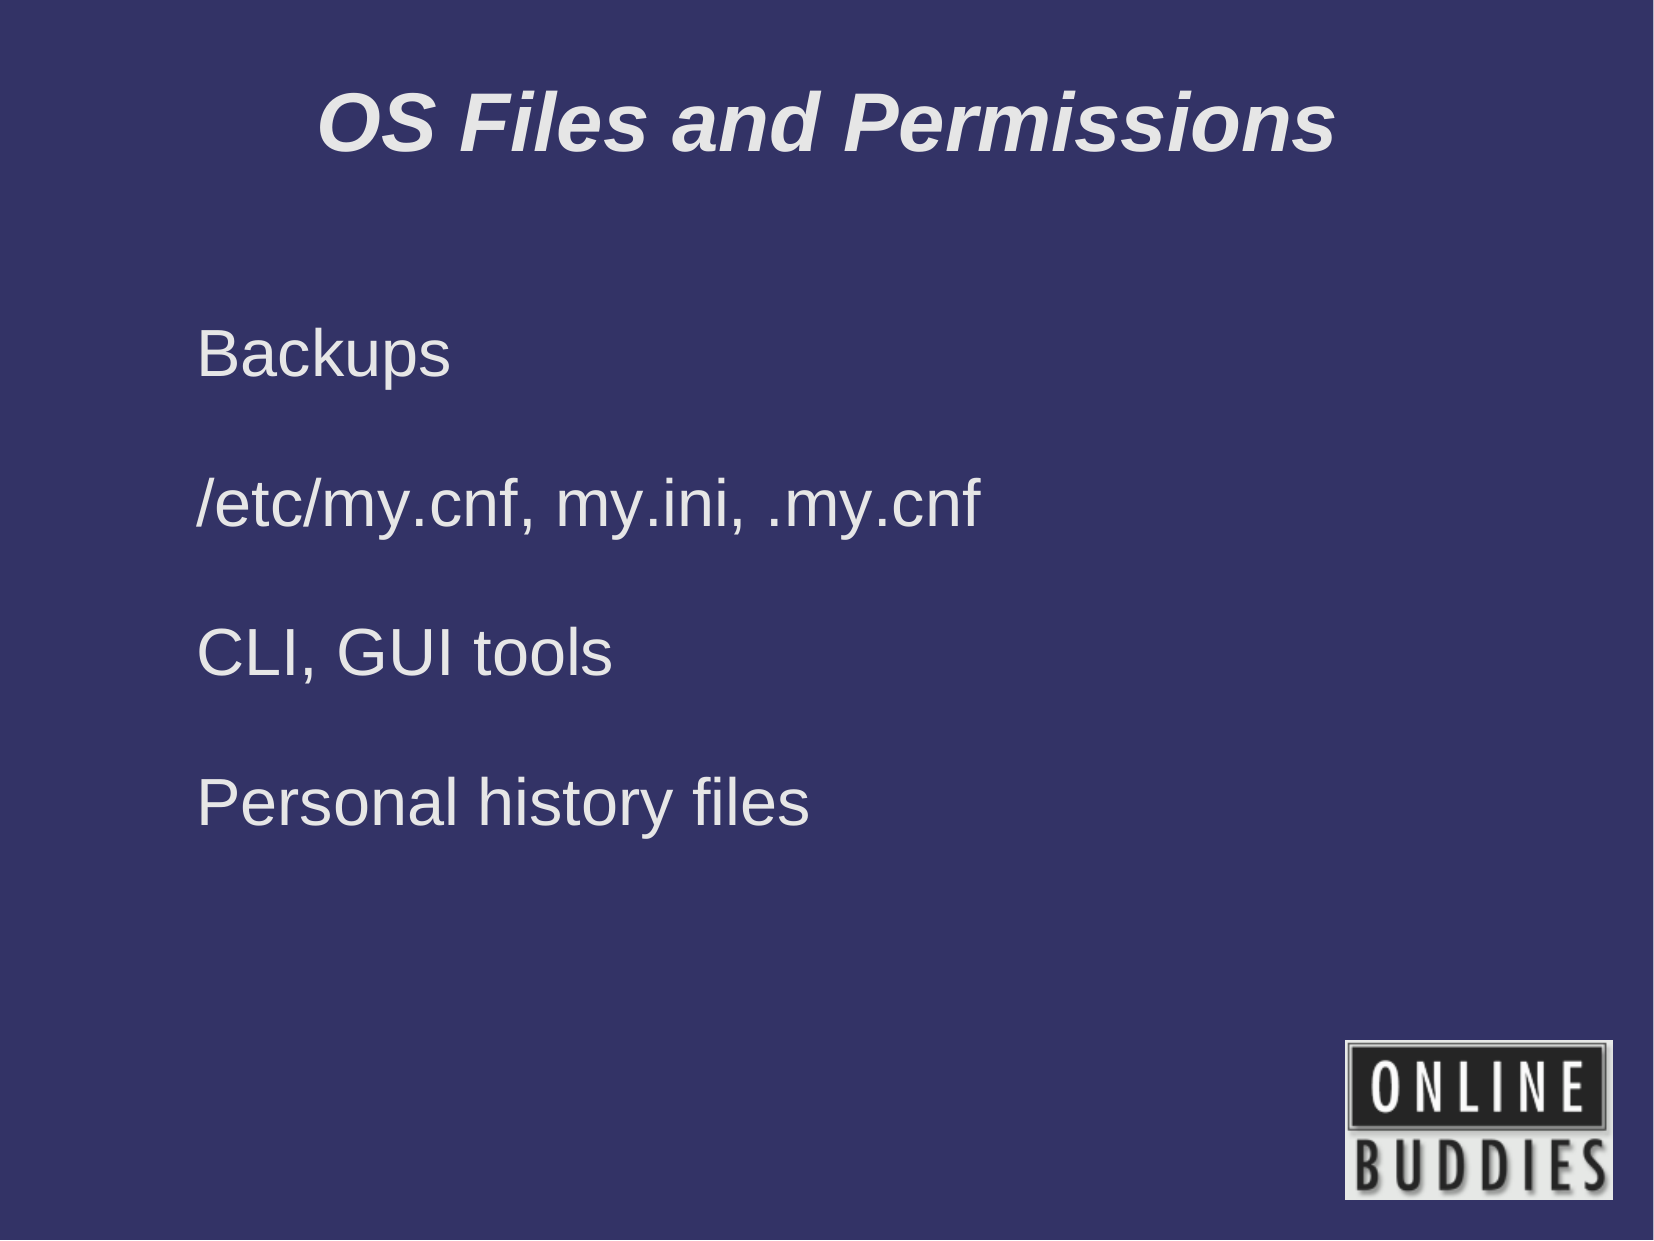

# OS Files and Permissions
Backups
/etc/my.cnf, my.ini, .my.cnf
CLI, GUI tools
Personal history files